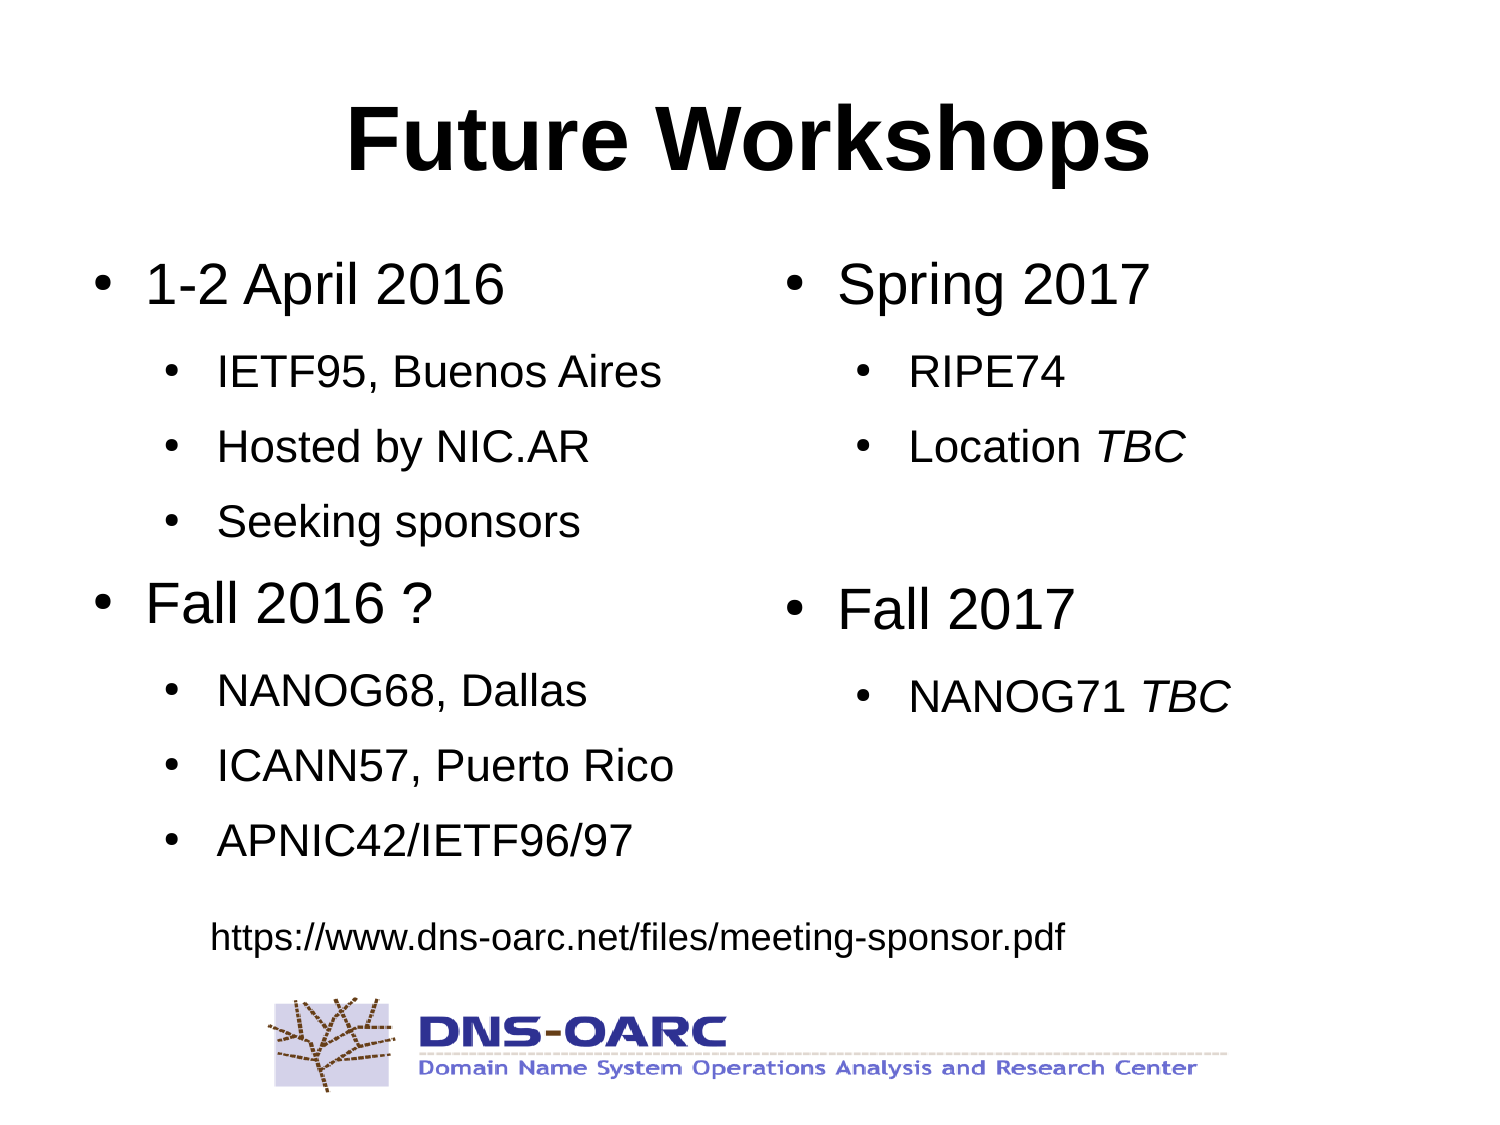

# Future Workshops
1-2 April 2016
IETF95, Buenos Aires
Hosted by NIC.AR
Seeking sponsors
Fall 2016 ?
NANOG68, Dallas
ICANN57, Puerto Rico
APNIC42/IETF96/97
Spring 2017
RIPE74
Location TBC
Fall 2017
NANOG71 TBC
 https://www.dns-oarc.net/files/meeting-sponsor.pdf